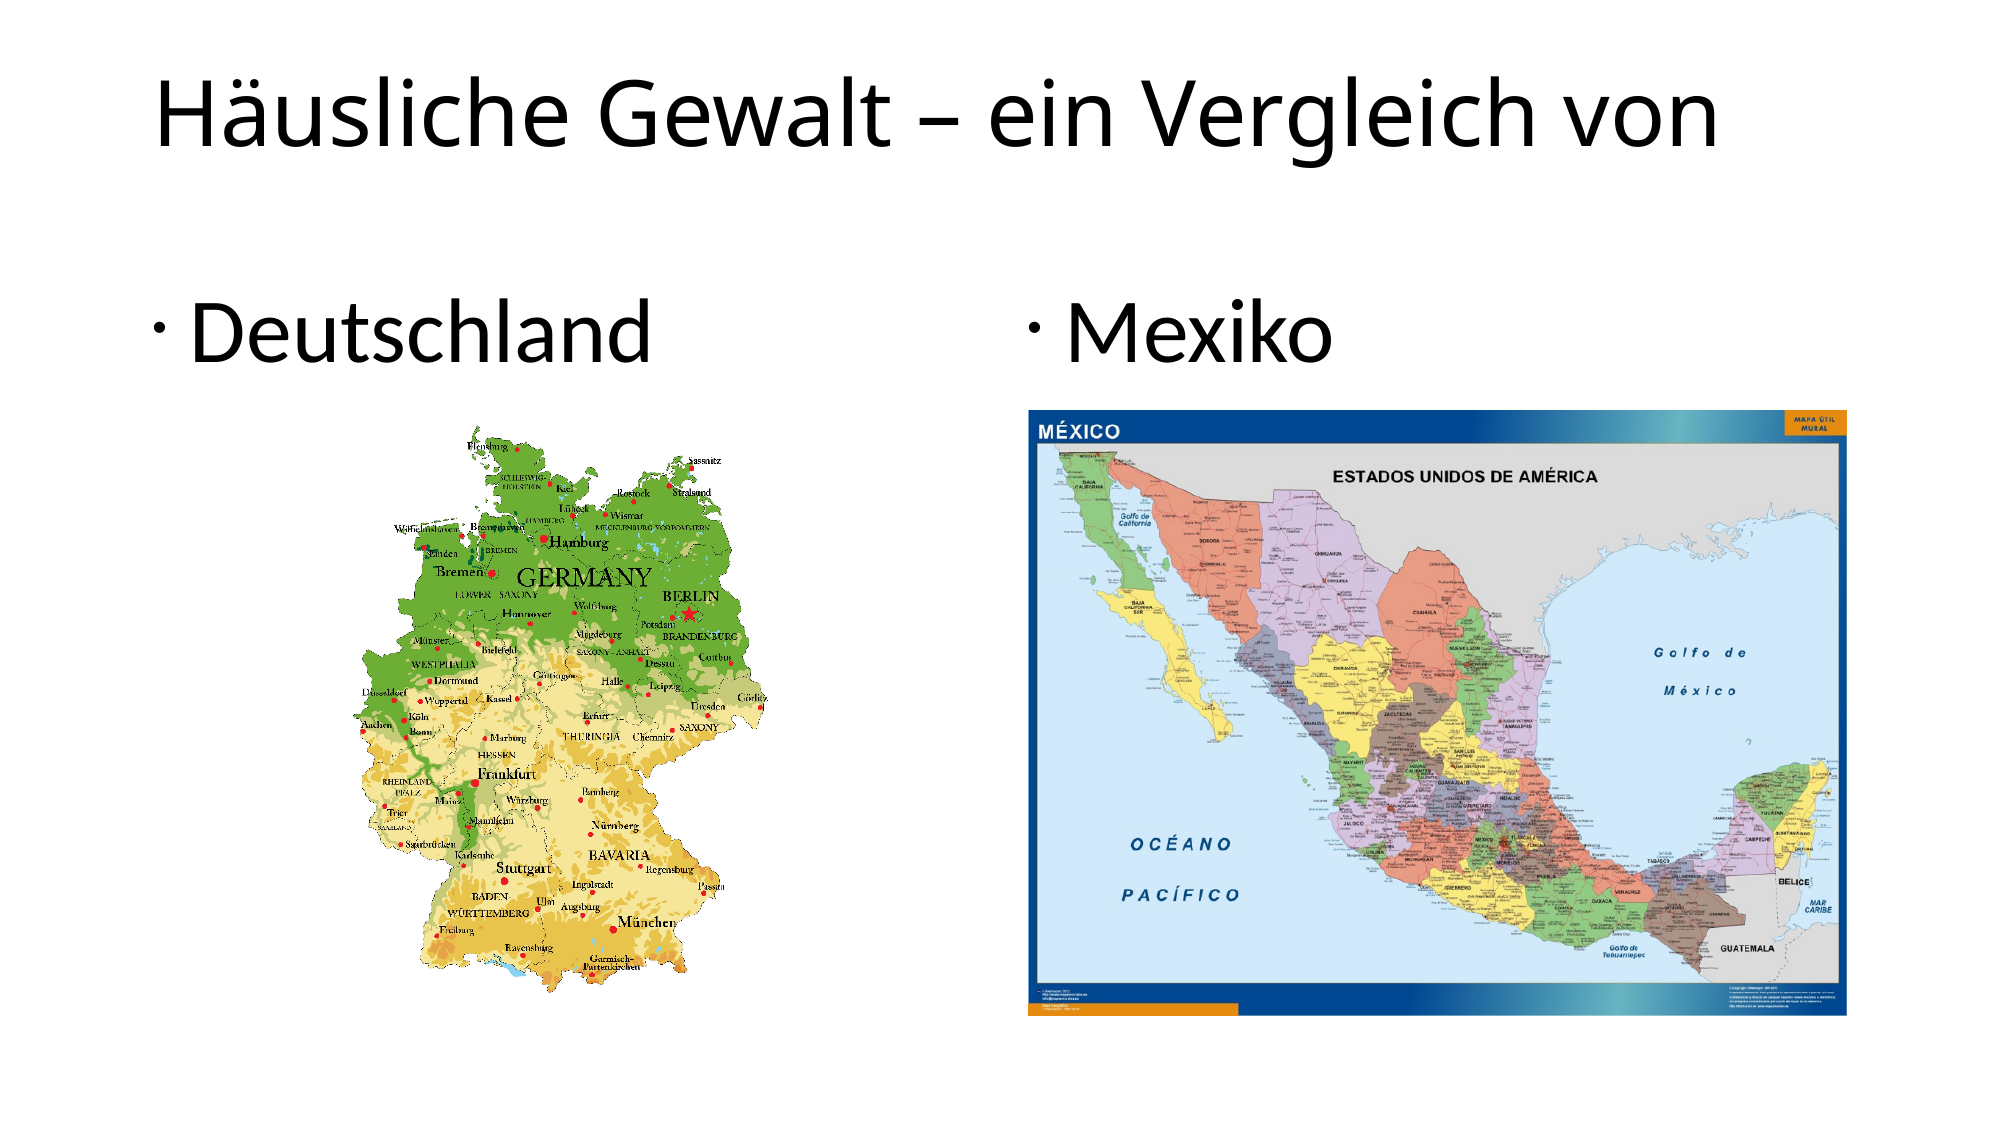

# Häusliche Gewalt – ein Vergleich von
Deutschland
Mexiko